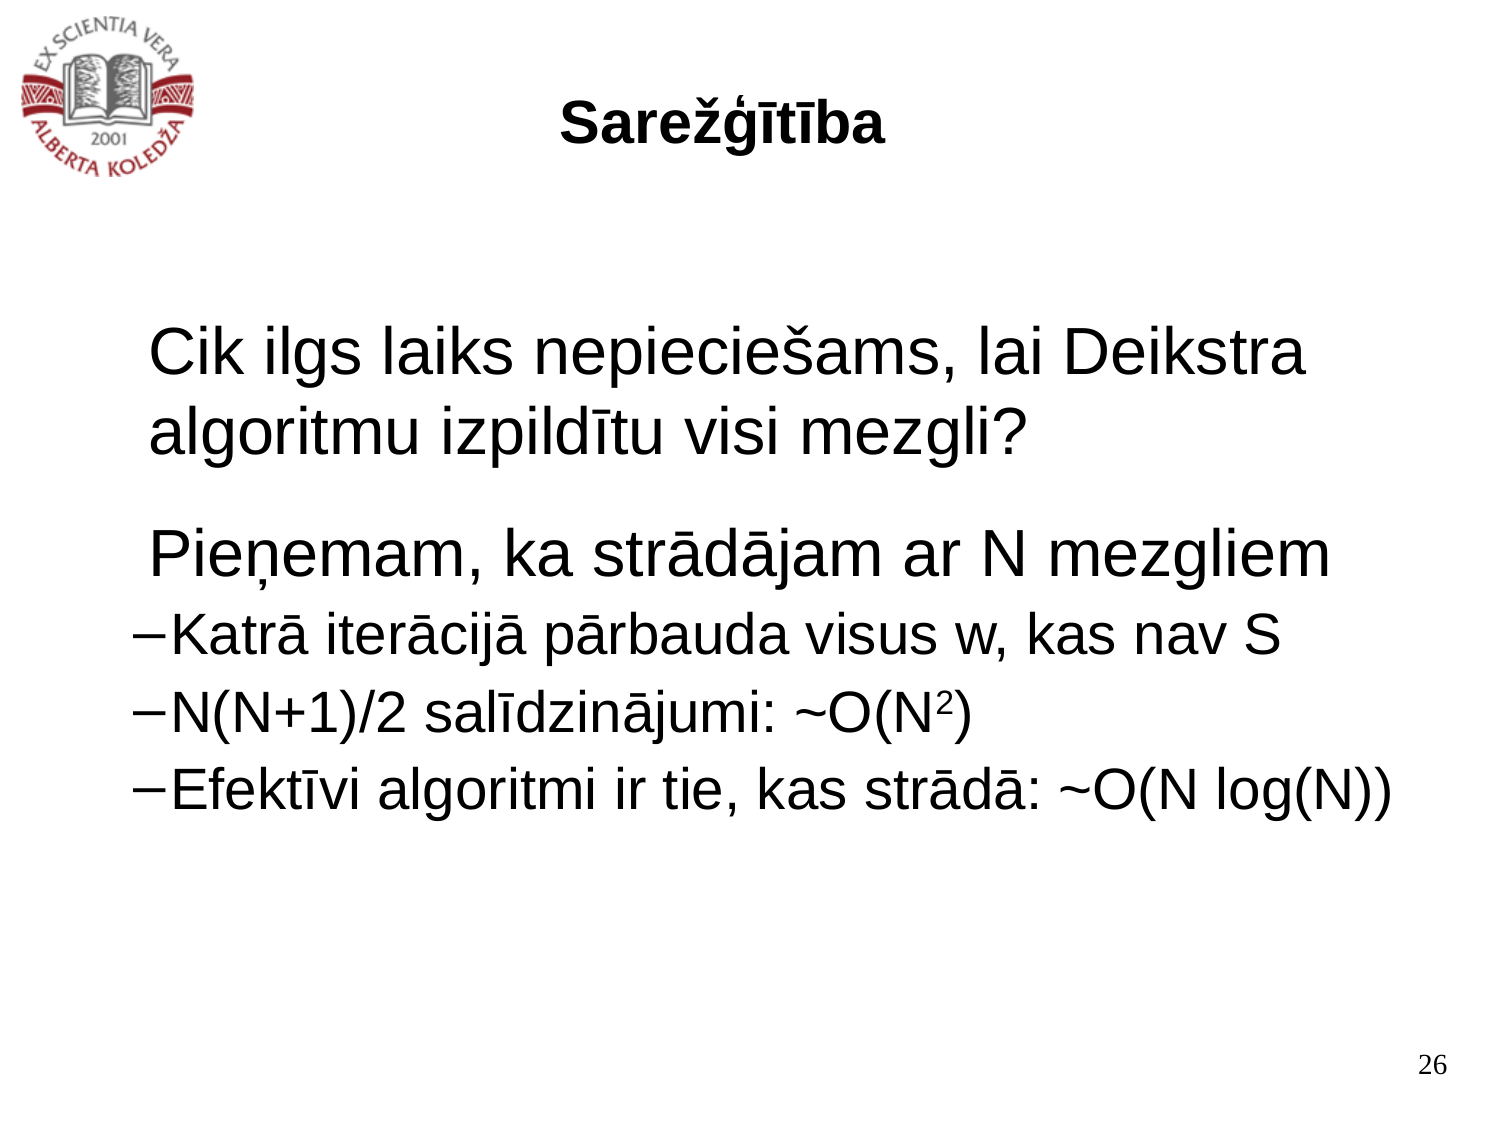

# Sarežģītība
Cik ilgs laiks nepieciešams, lai Deikstra algoritmu izpildītu visi mezgli?
Pieņemam, ka strādājam ar N mezgliem
Katrā iterācijā pārbauda visus w, kas nav S
N(N+1)/2 salīdzinājumi: ~O(N2)
Efektīvi algoritmi ir tie, kas strādā: ~O(N log(N))